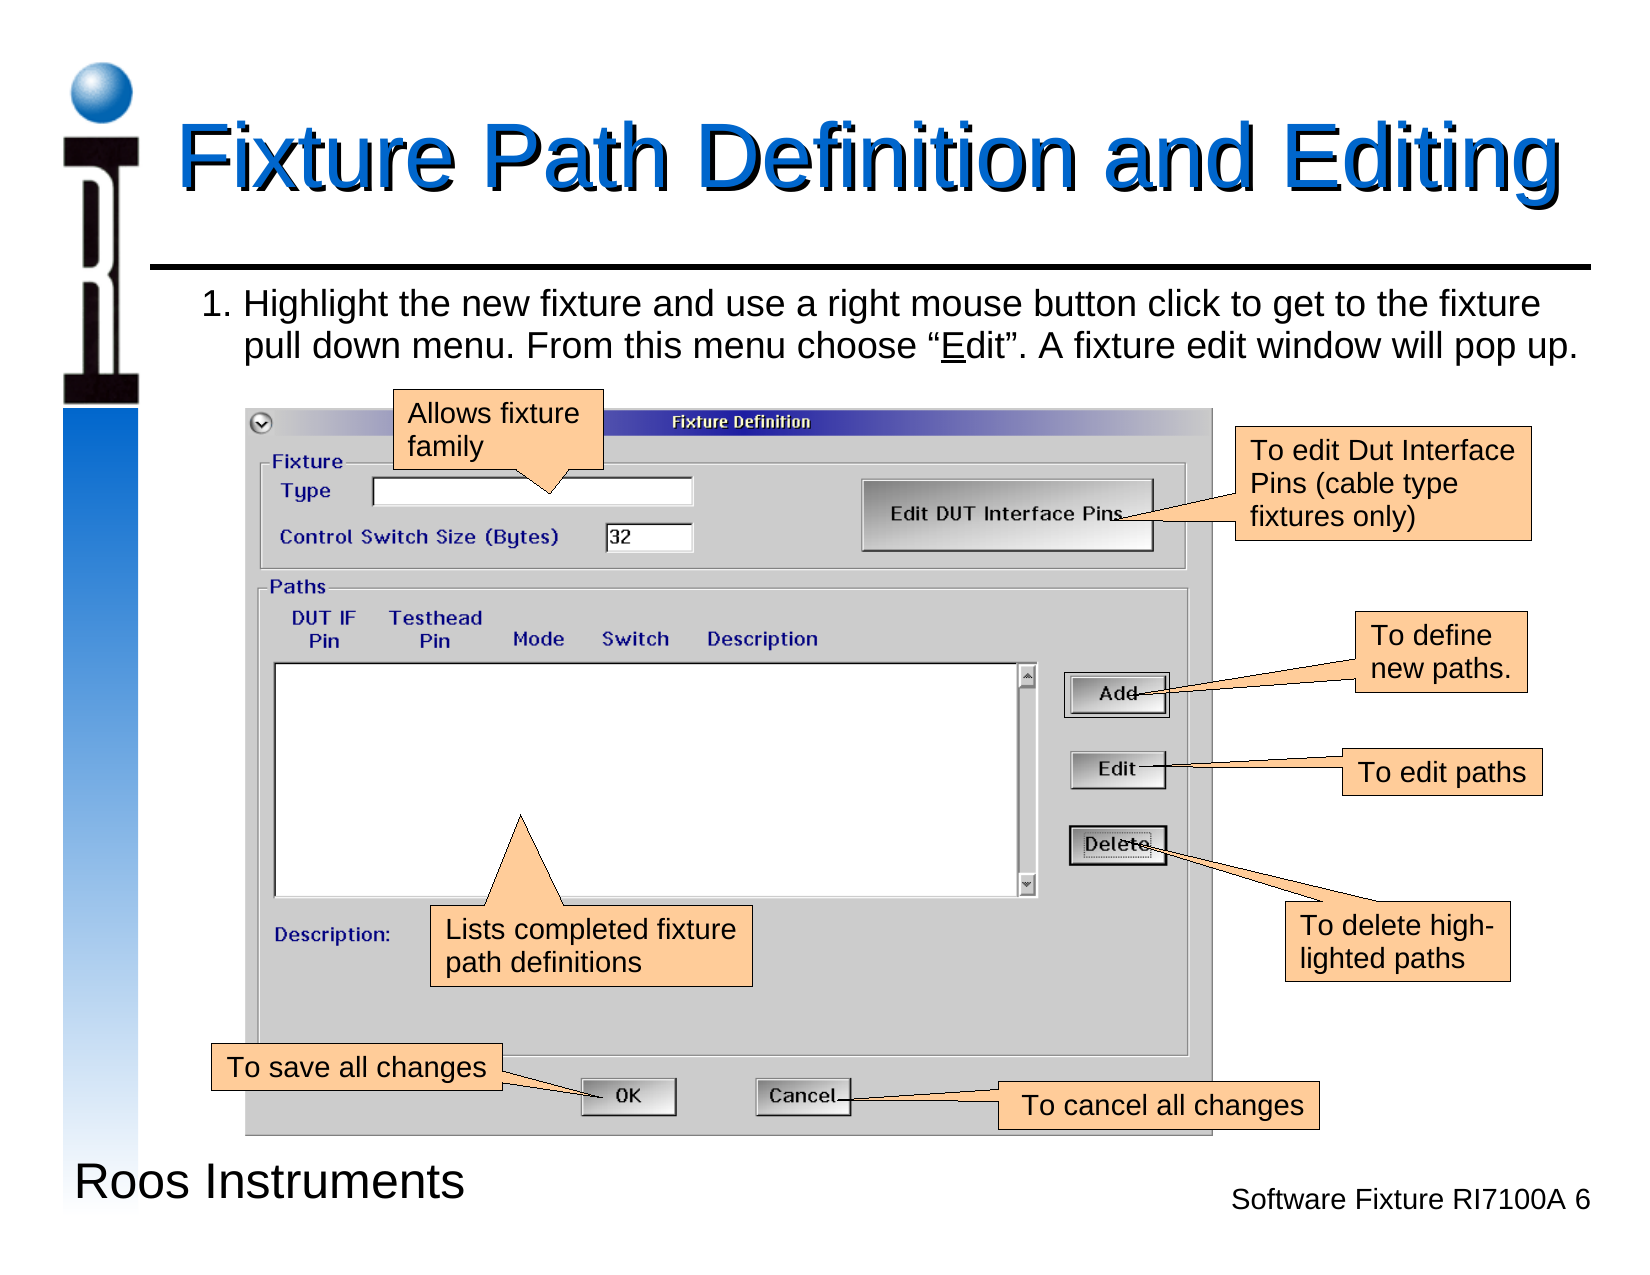

# Fixture Path Definition and Editing
1. Highlight the new fixture and use a right mouse button click to get to the fixture
 pull down menu. From this menu choose “Edit”. A fixture edit window will pop up.
Allows fixture
family
To edit Dut Interface
Pins (cable type
fixtures only)
To define
new paths.
To edit paths
To delete high-
lighted paths
Lists completed fixture
path definitions
To save all changes
 To cancel all changes
6